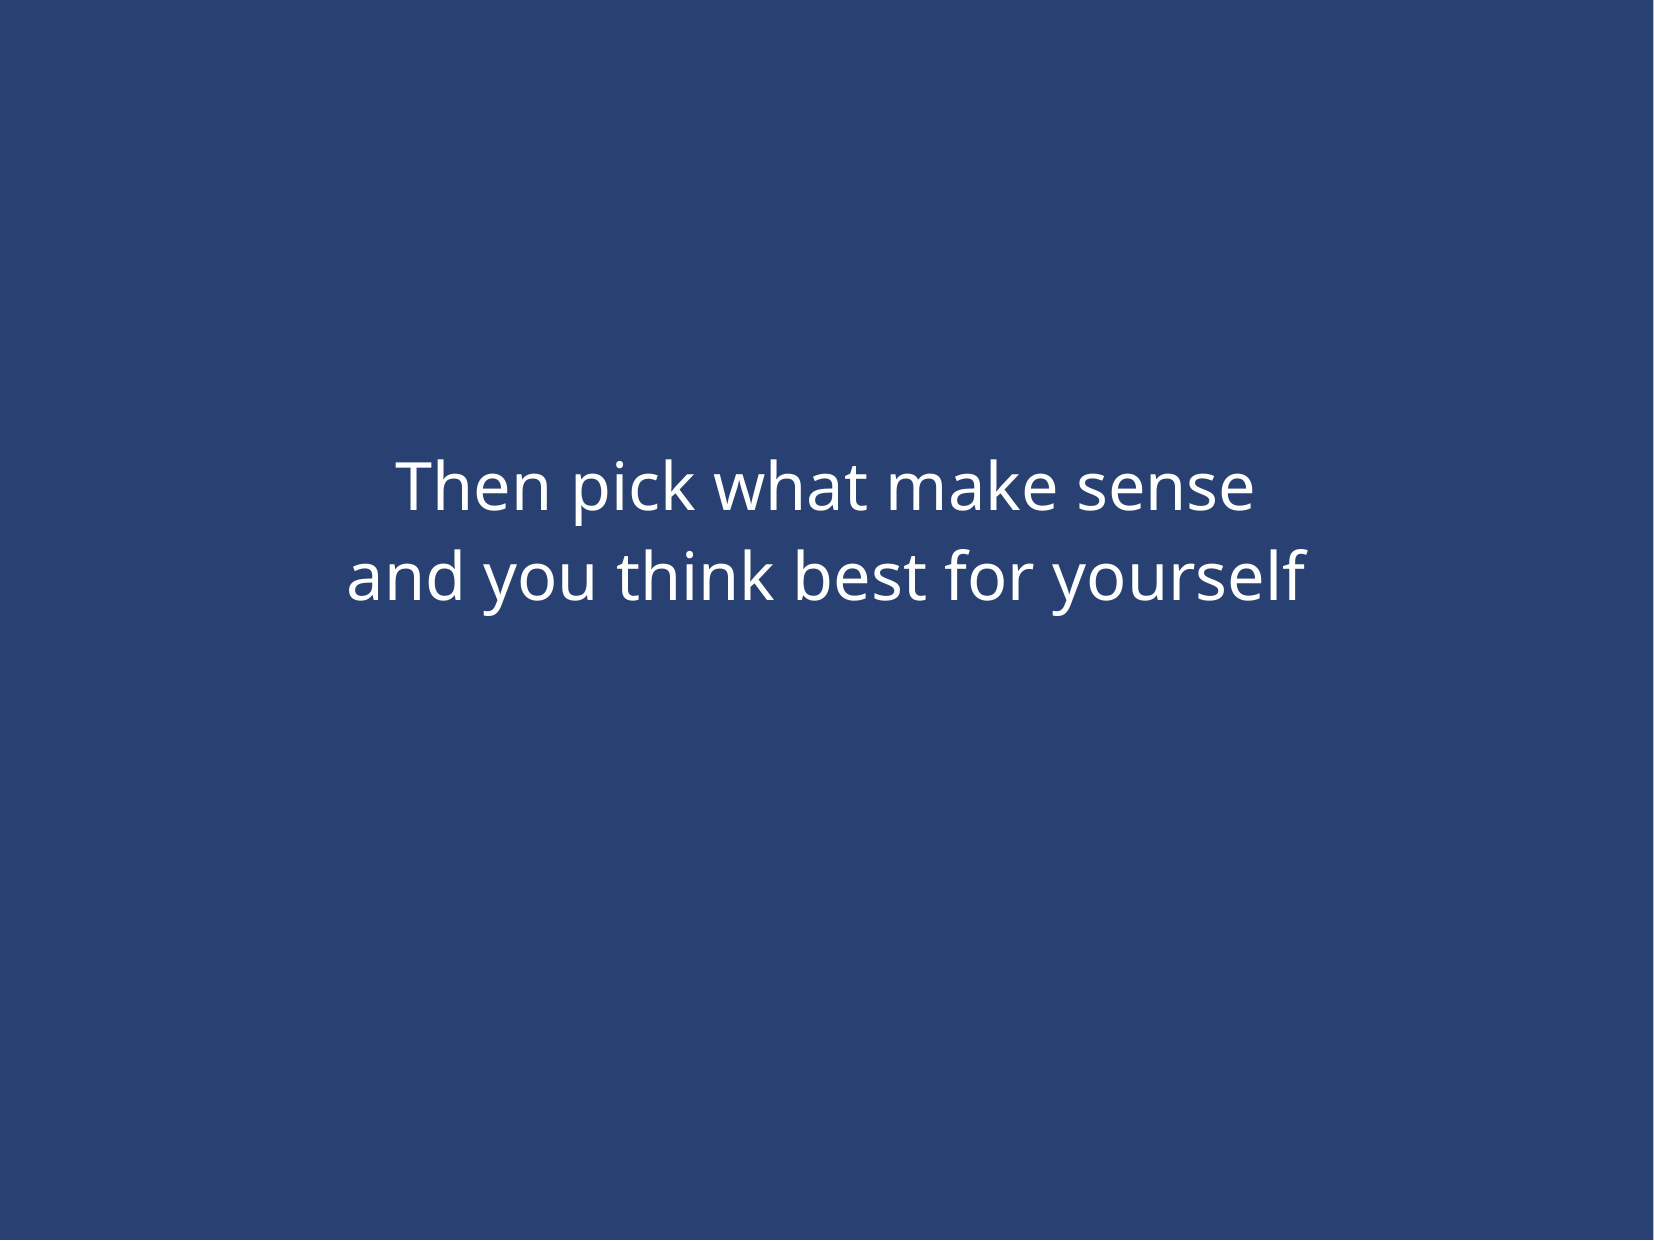

# Then pick what make sense
and you think best for yourself